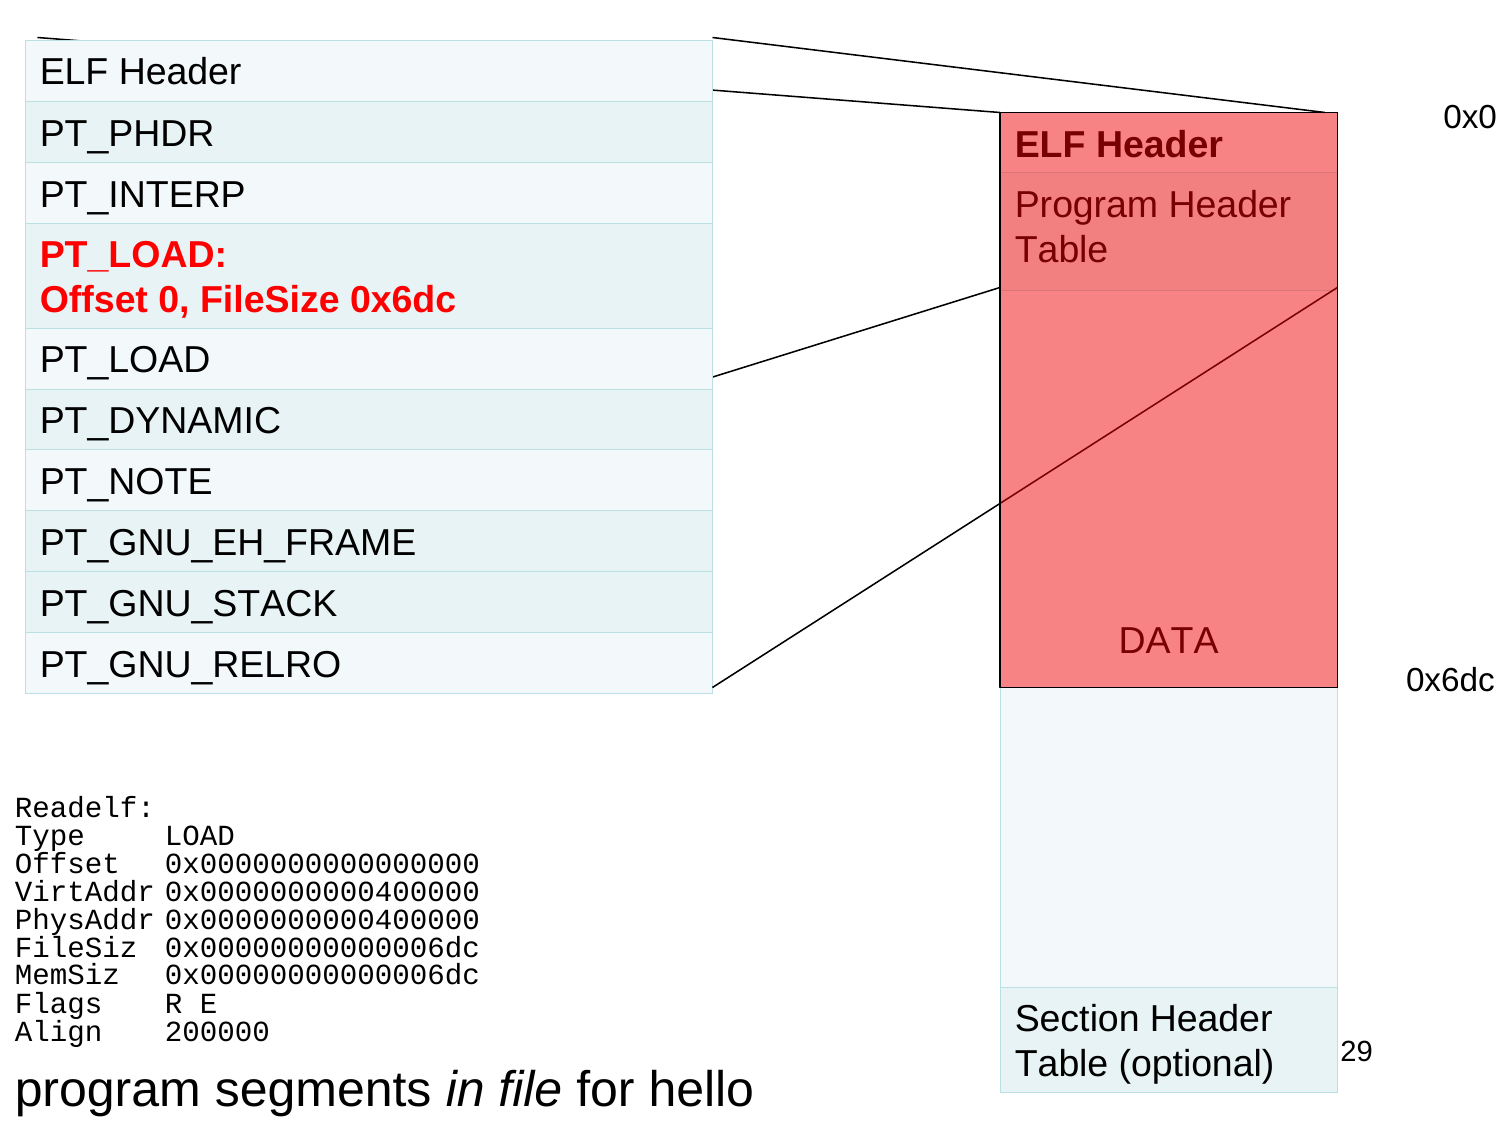

| ELF Header |
| --- |
| PT\_PHDR |
| PT\_INTERP |
| PT\_LOAD: Offset 0, FileSize 0x6dc |
| PT\_LOAD |
| PT\_DYNAMIC |
| PT\_NOTE |
| PT\_GNU\_EH\_FRAME |
| PT\_GNU\_STACK |
| PT\_GNU\_RELRO |
0x0
| ELF Header |
| --- |
| Program Header Table |
| DATA |
| Section Header Table (optional) |
0x6dc
Readelf:
Type	LOAD
Offset	0x0000000000000000
VirtAddr	0x0000000000400000
PhysAddr	0x0000000000400000
FileSiz	0x00000000000006dc
MemSiz	0x00000000000006dc
Flags	R E
Align	200000
program segments in file for hello